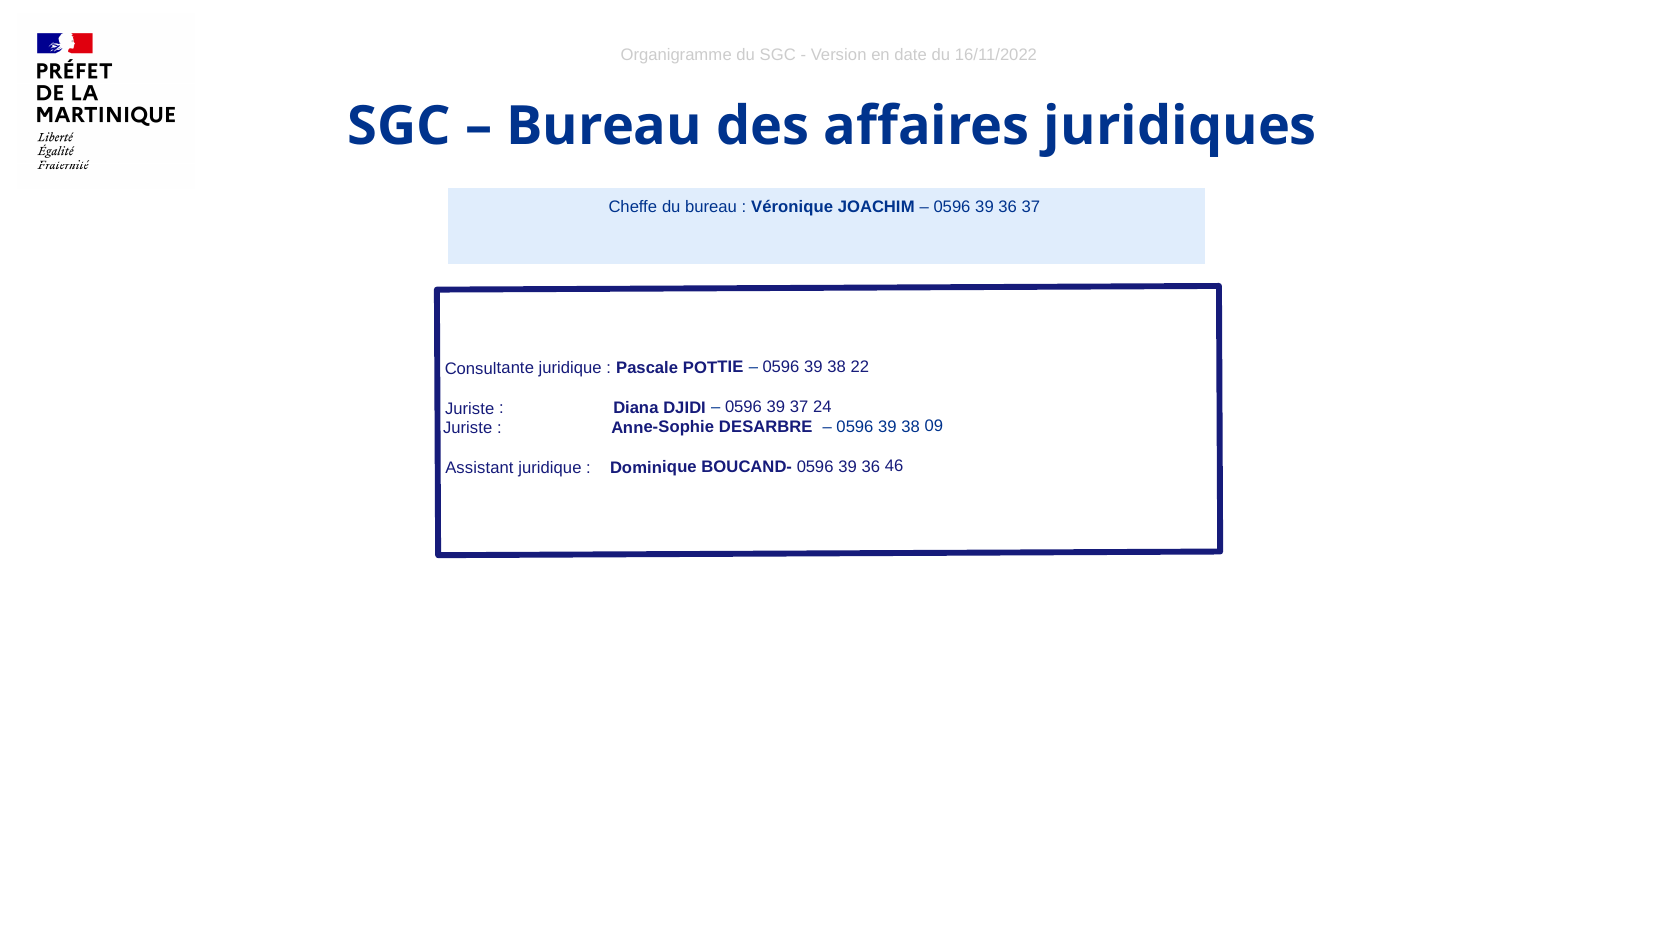

Organigramme du SGC - Version en date du 16/11/2022
SGC – Bureau des affaires juridiques
Cheffe du bureau : Véronique JOACHIM – 0596 39 36 37
 Consultante juridique : Pascale POTTIE – 0596 39 38 22
 Juriste : Diana DJIDI – 0596 39 37 24
 Juriste : Anne-Sophie DESARBRE – 0596 39 38 09
 Assistant juridique : Dominique BOUCAND- 0596 39 36 46